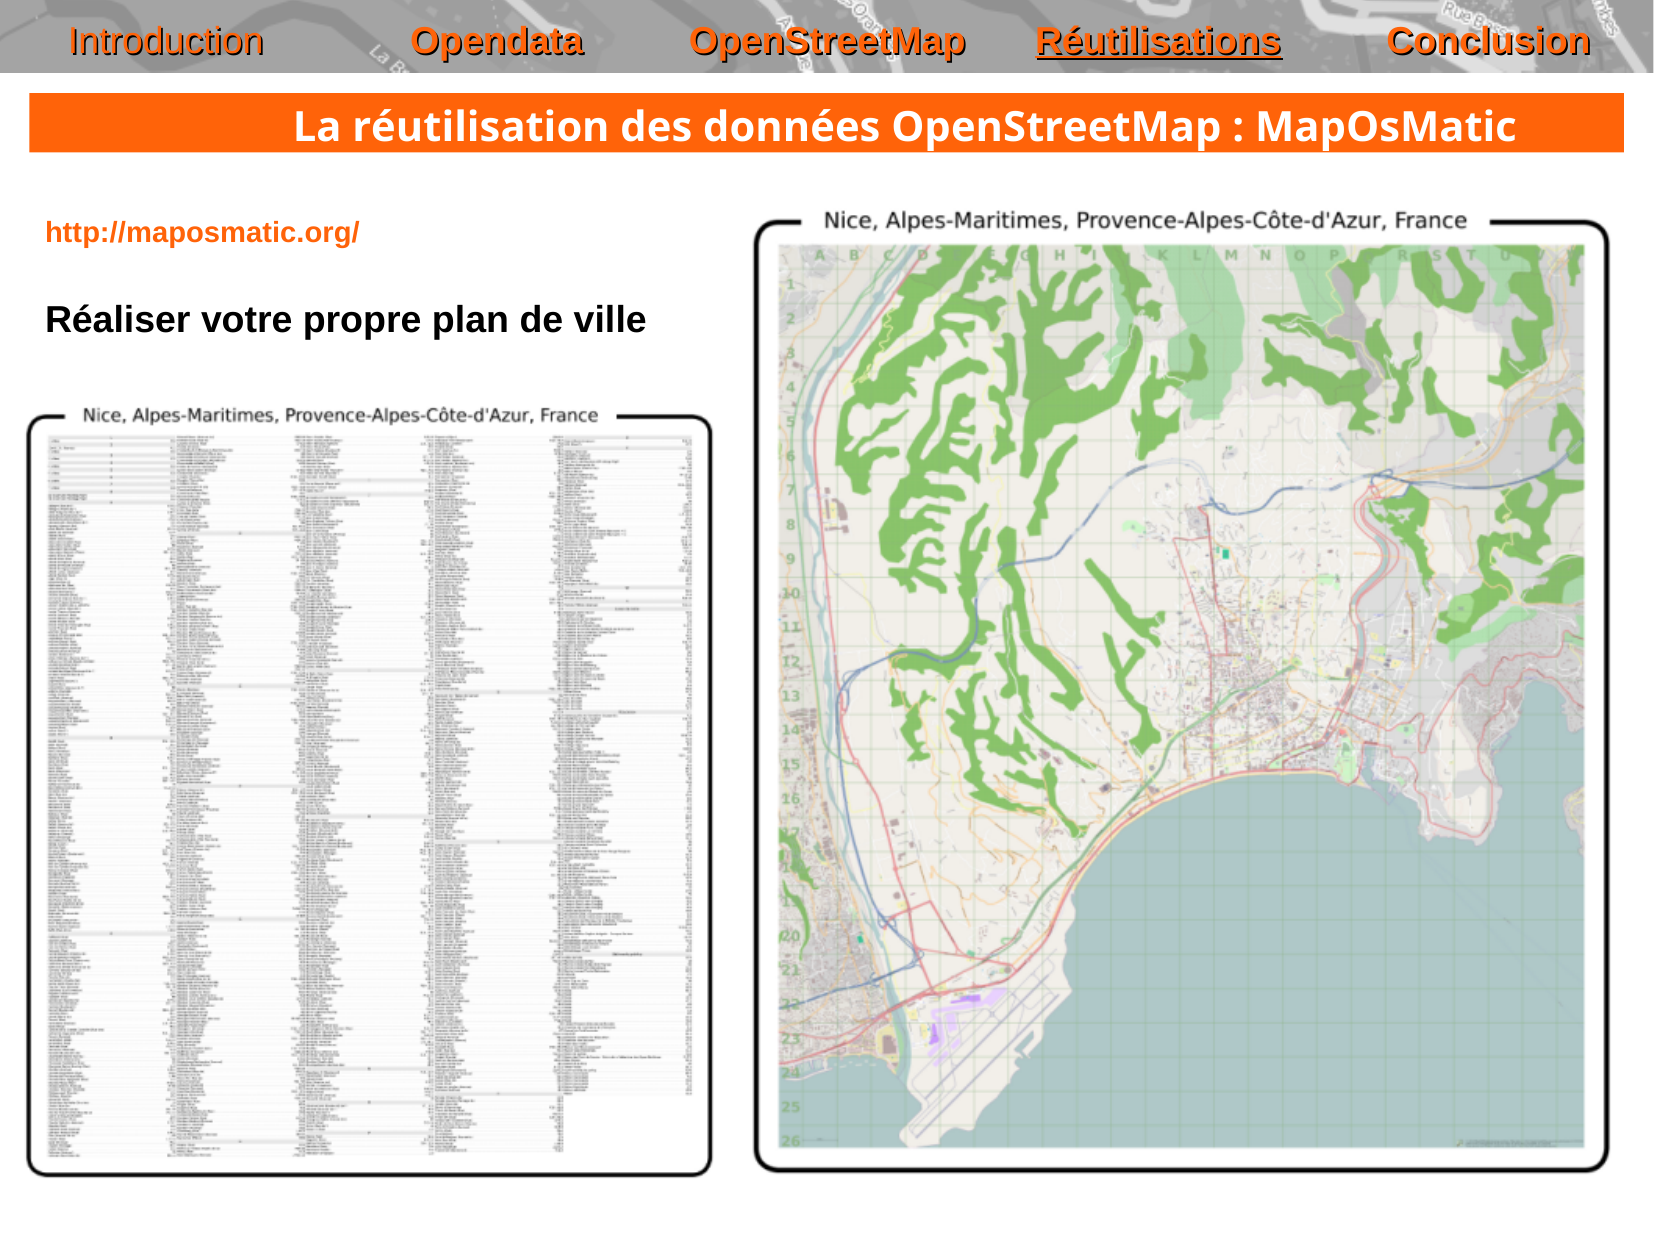

| Introduction | Opendata | OpenStreetMap | Réutilisations | Conclusion |
| --- | --- | --- | --- | --- |
La réutilisation des données OpenStreetMap : MapOsMatic
http://maposmatic.org/
Réaliser votre propre plan de ville